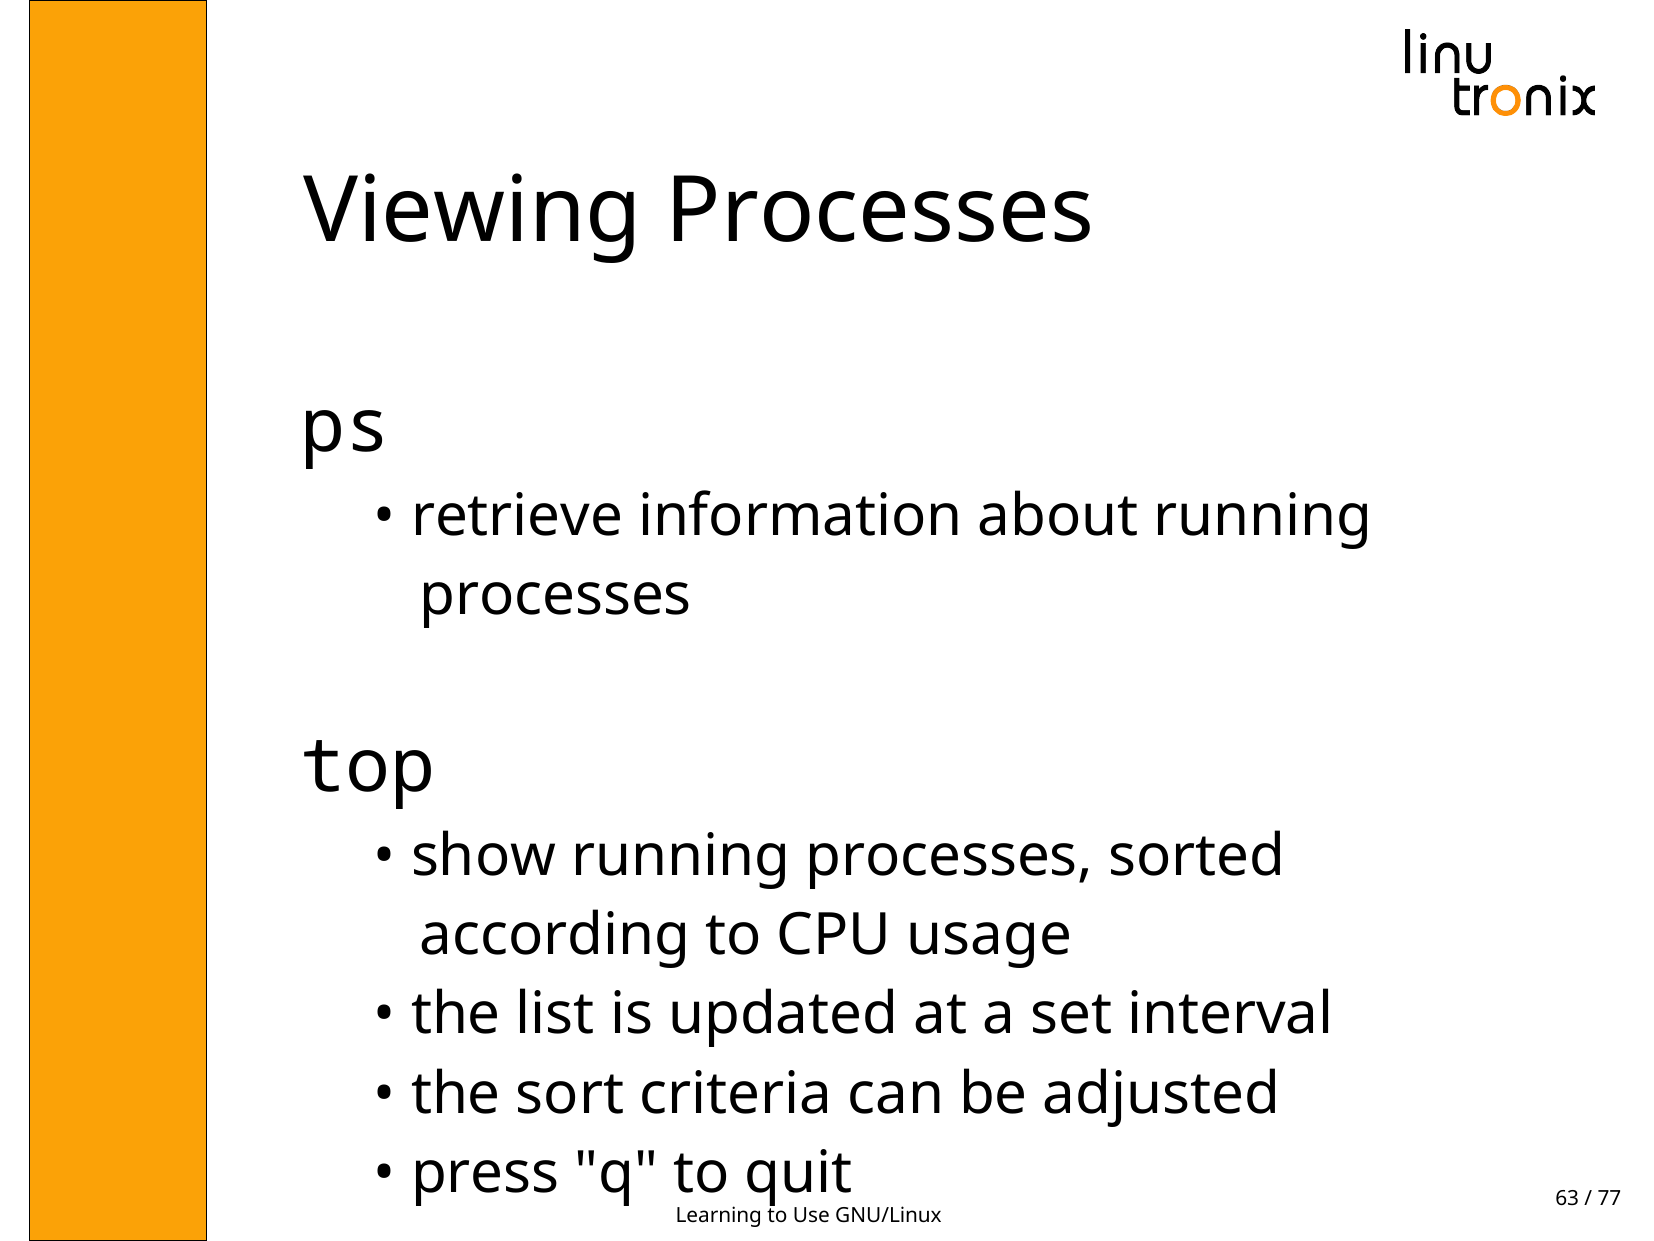

Viewing Processes
ps
	• retrieve information about running
	 processes
top
	• show running processes, sorted
	 according to CPU usage
	• the list is updated at a set interval
	• the sort criteria can be adjusted
	• press "q" to quit
63
Firmenvorstellung Linutronix V3.3